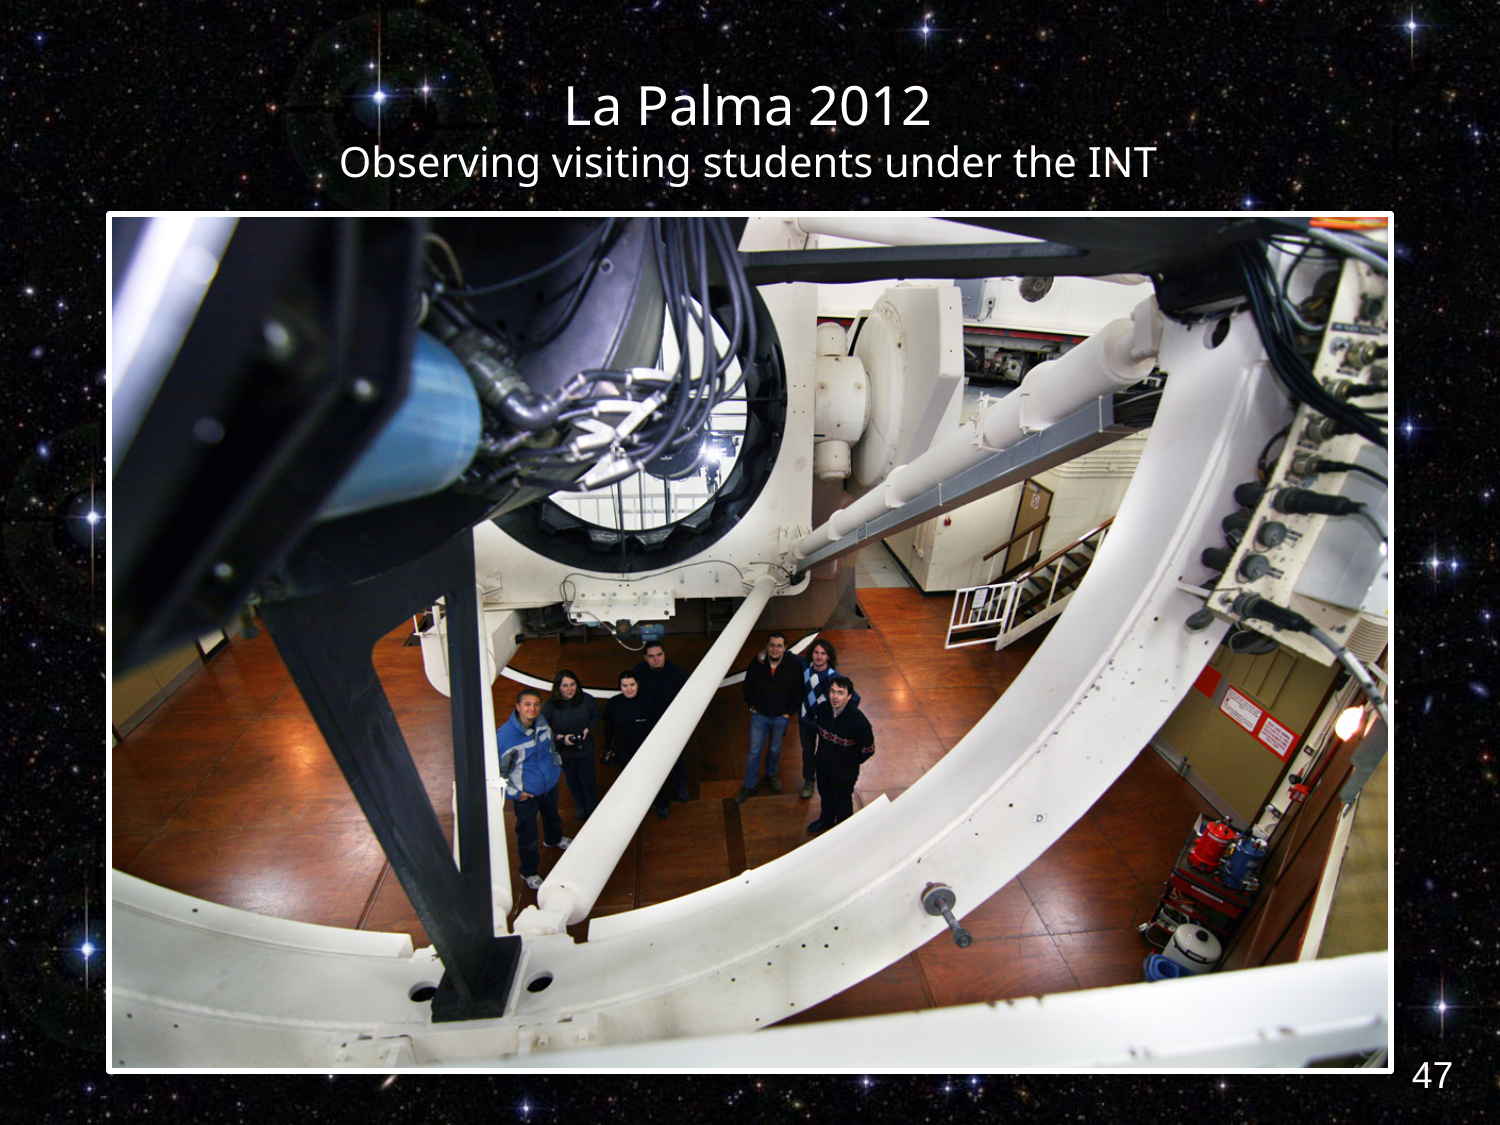

La Palma 2012
Observing visiting students under the INT
47